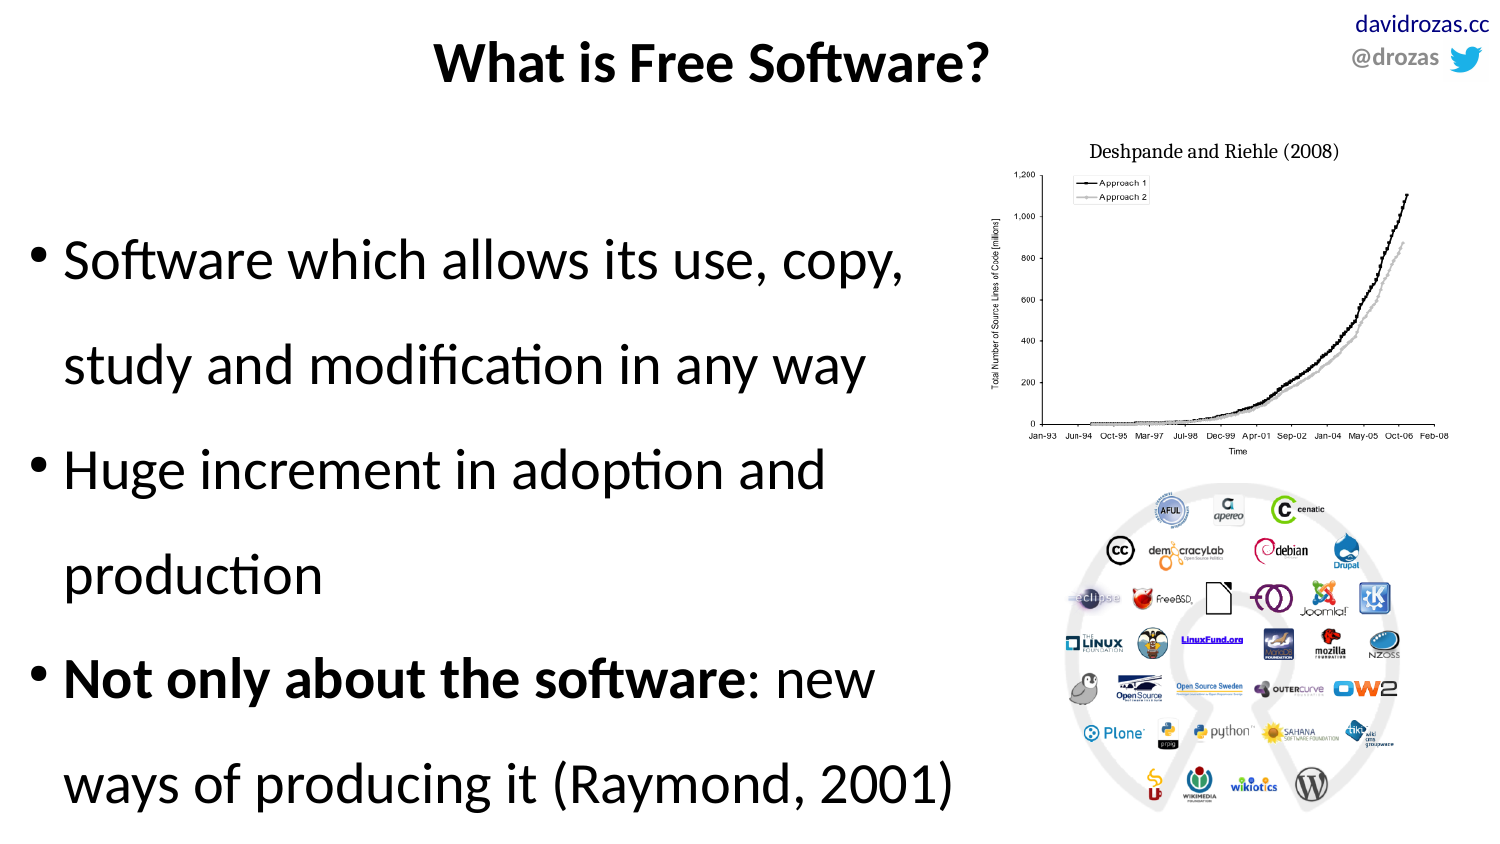

davidrozas.cc
@drozas
# What is Free Software?
Deshpande and Riehle (2008)
Software which allows its use, copy, study and modification in any way
Huge increment in adoption and production
Not only about the software: new ways of producing it (Raymond, 2001)